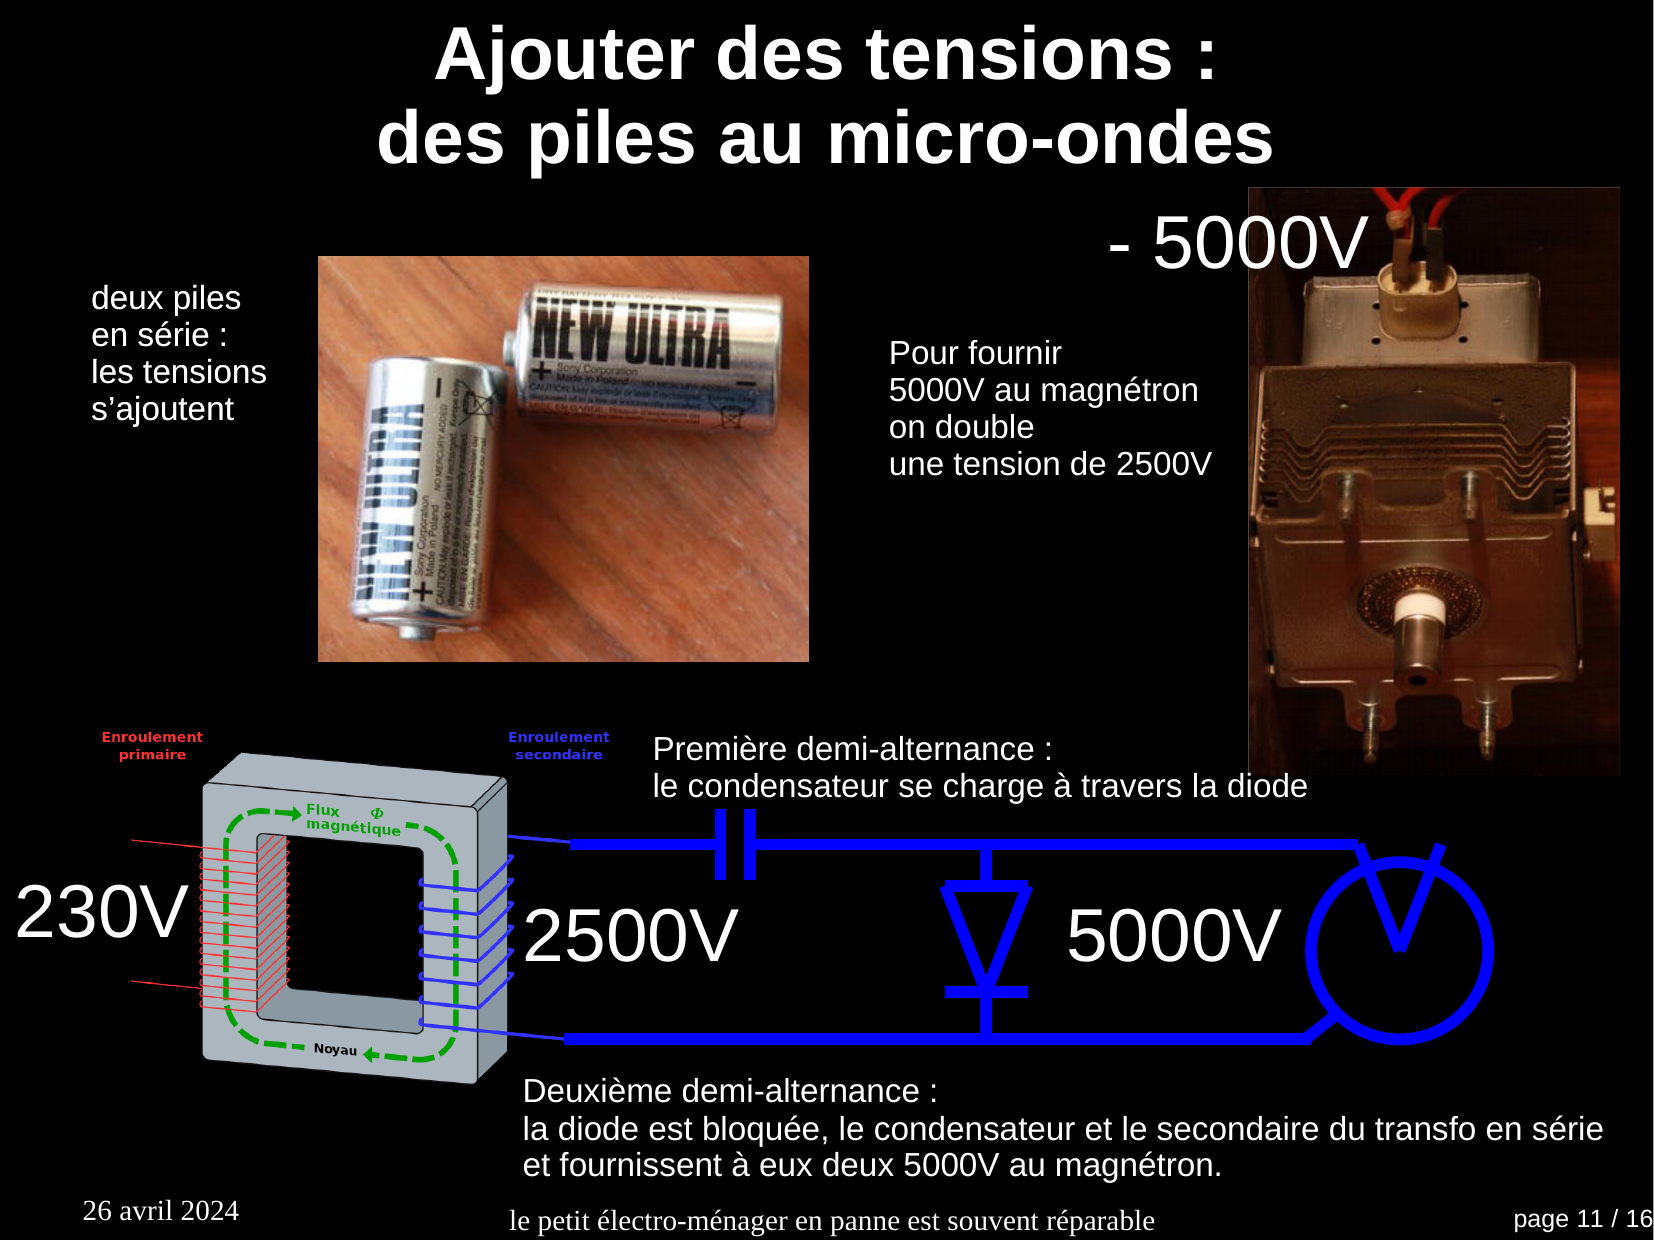

# Ajouter des tensions : des piles au micro-ondes
- 5000V
deux piles
en série :
les tensions
s’ajoutent
deux piles
en série :
les tensions
s’ajoutent
Pour fournir
5000V au magnétron
on double
une tension de 2500V
Première demi-alternance :
le condensateur se charge à travers la diode
230V
2500V
5000V
Deuxième demi-alternance :
la diode est bloquée, le condensateur et le secondaire du transfo en série
et fournissent à eux deux 5000V au magnétron.